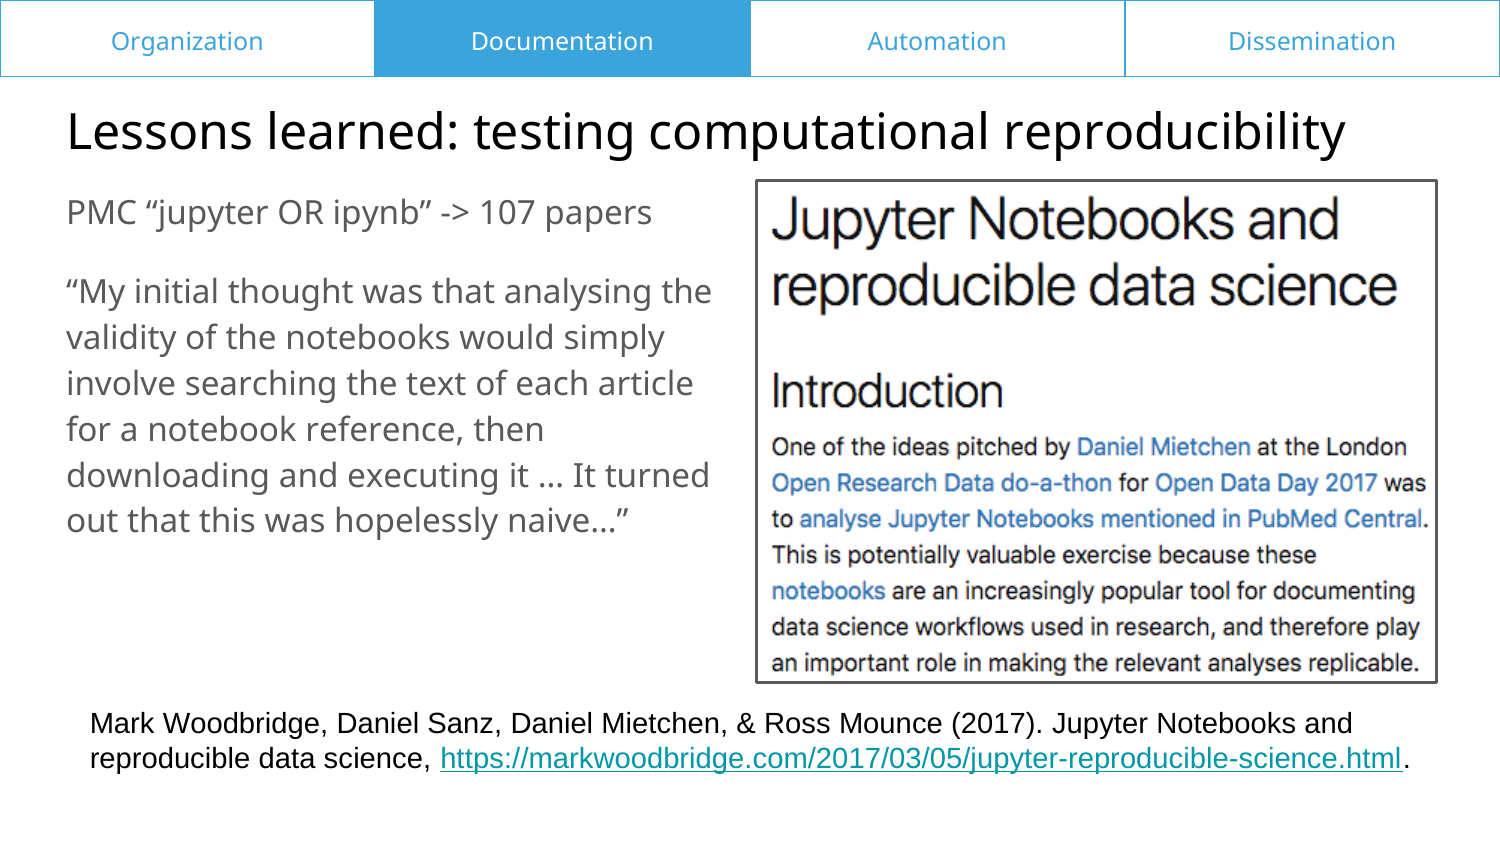

Organization
Documentation
Automation
Dissemination
# Lessons learned: testing computational reproducibility
PMC “jupyter OR ipynb” -> 107 papers
“My initial thought was that analysing the validity of the notebooks would simply involve searching the text of each article for a notebook reference, then downloading and executing it … It turned out that this was hopelessly naive…”
Mark Woodbridge, Daniel Sanz, Daniel Mietchen, & Ross Mounce (2017). Jupyter Notebooks and reproducible data science, https://markwoodbridge.com/2017/03/05/jupyter-reproducible-science.html.